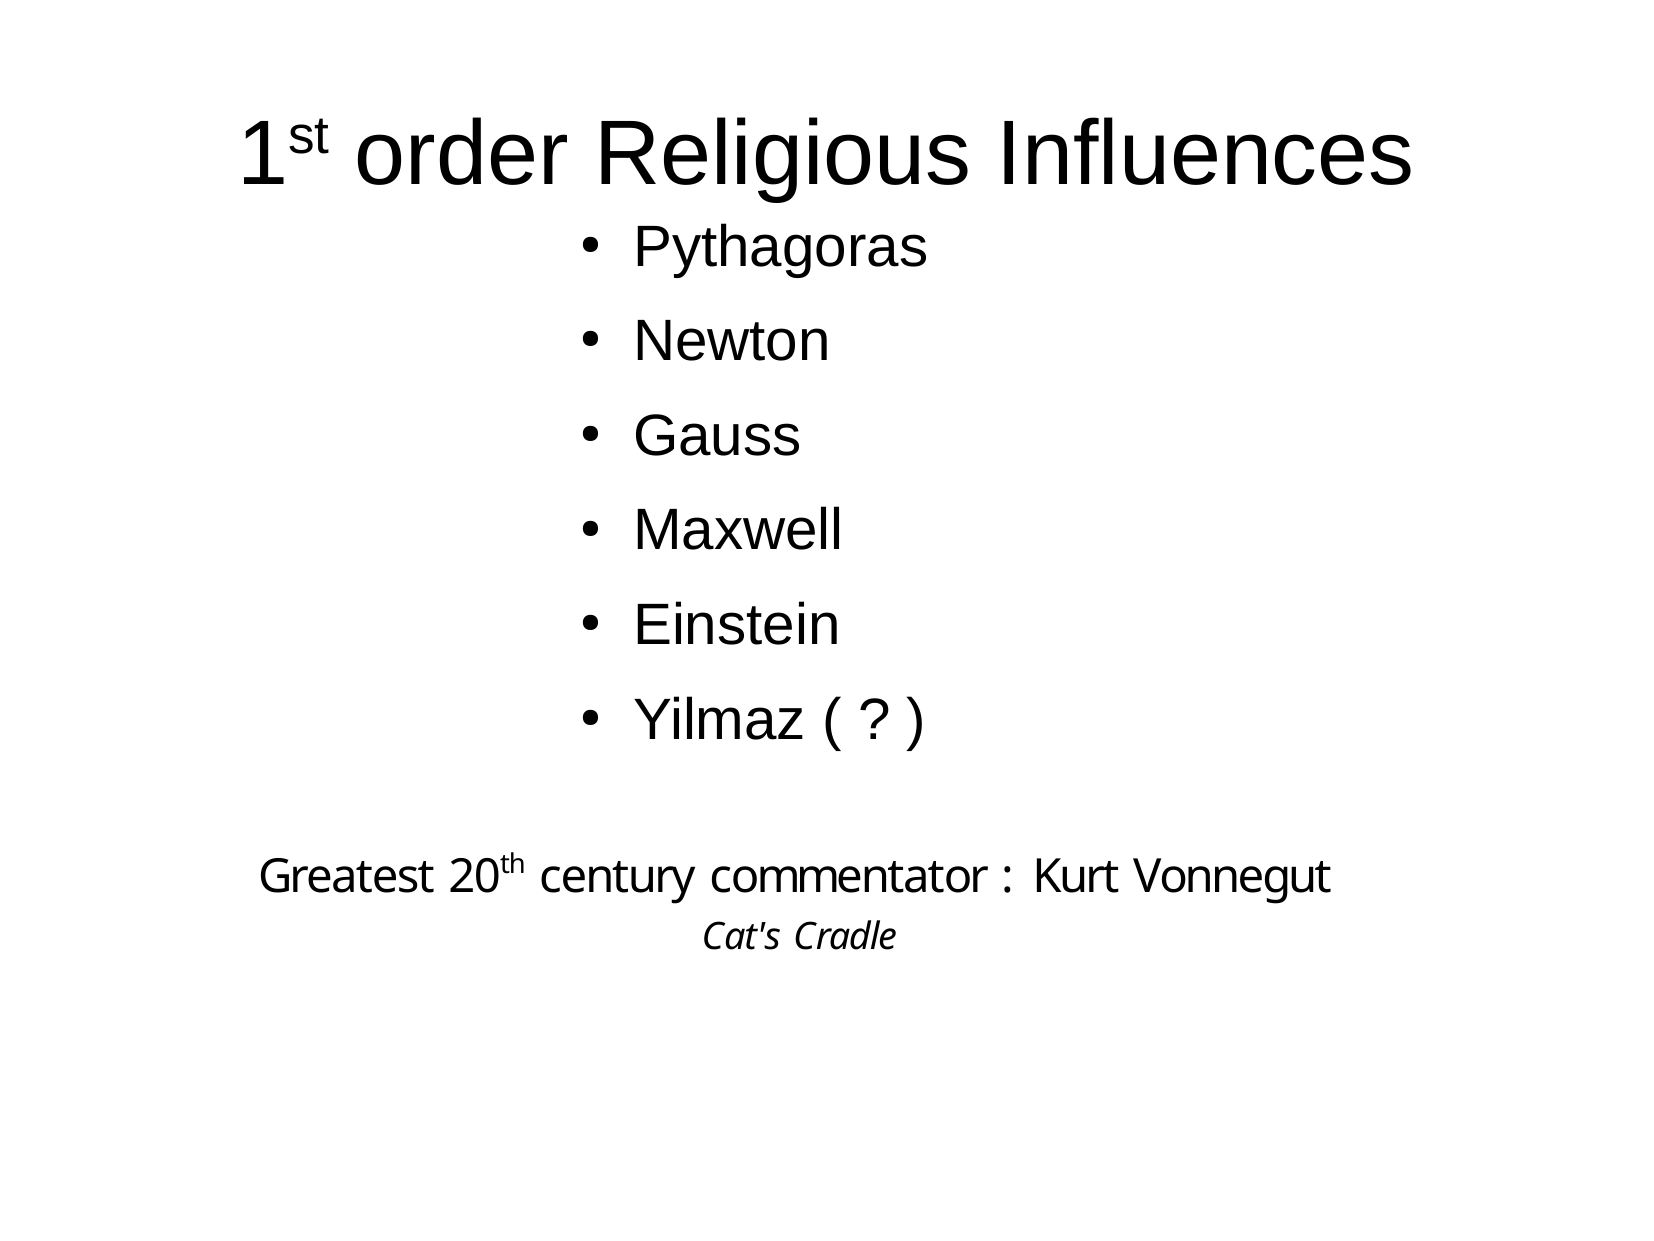

# 1st order Religious Influences
Pythagoras
Newton
Gauss
Maxwell
Einstein
Yilmaz ( ? )